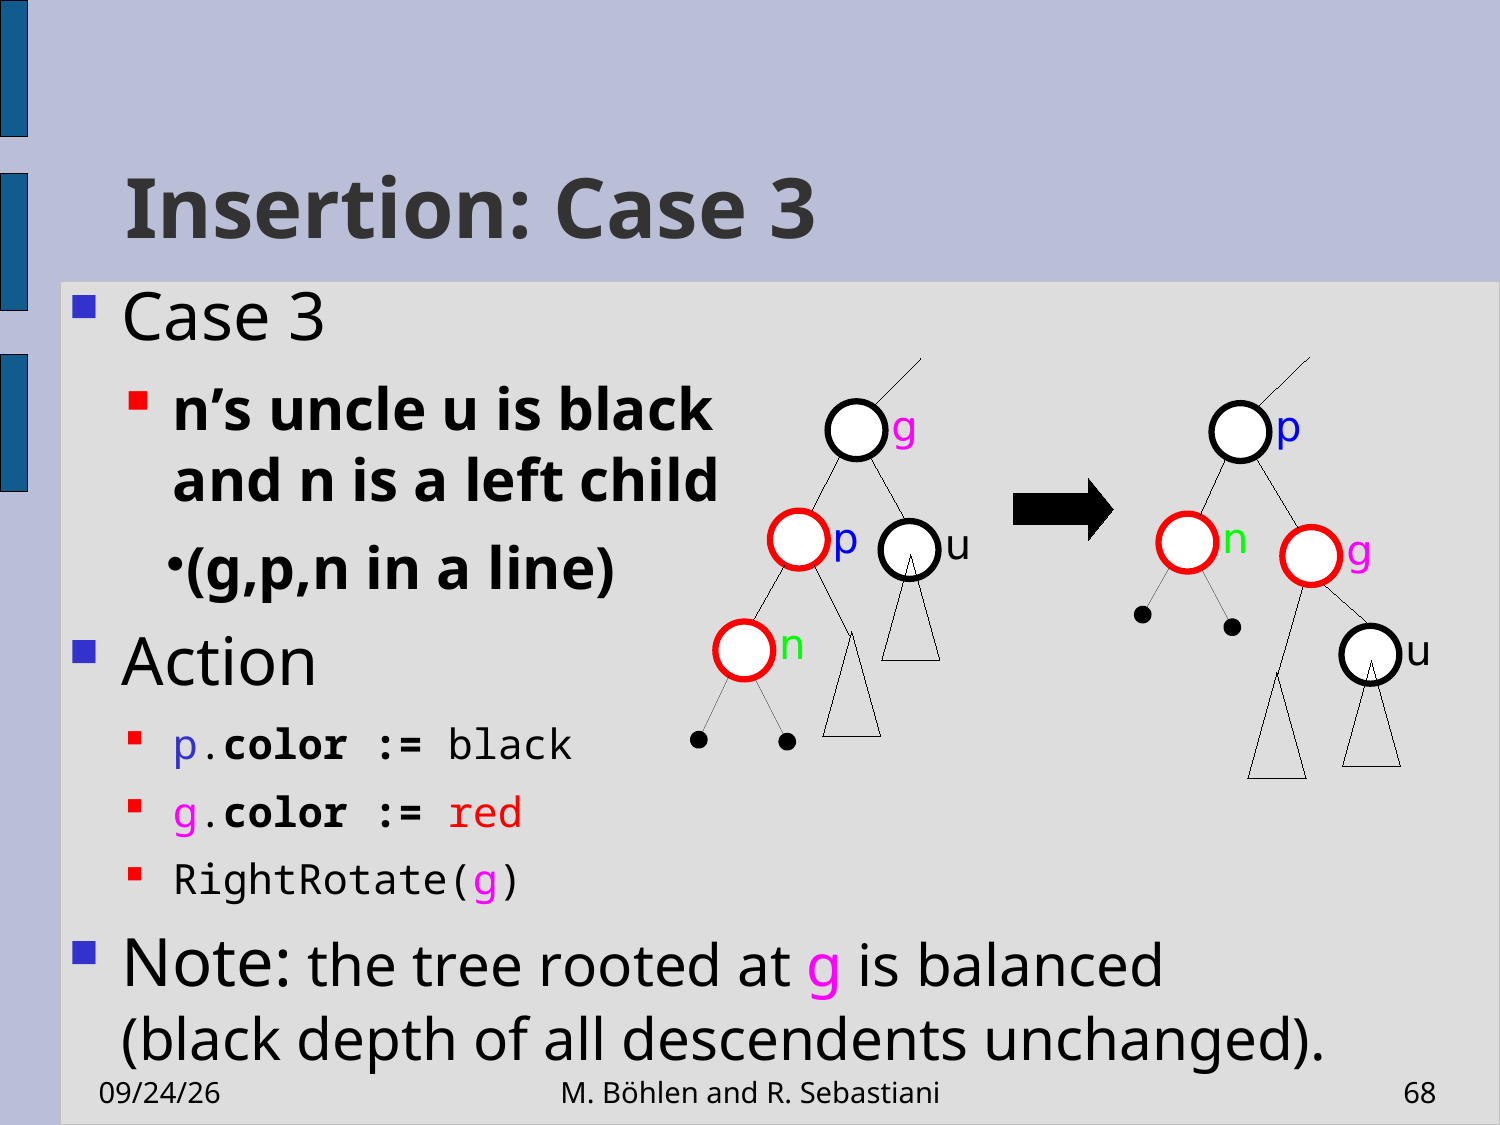

# Insertion: Case 3
Case 3
n’s uncle u is black
and n is a left child
(g,p,n in a line)
Action
p.color := black
g.color := red
RightRotate(g)
Note: the tree rooted at g is balanced (black depth of all descendents unchanged).
g
p
p
n
u
g
n
u
M. Böhlen and R. Sebastiani
68